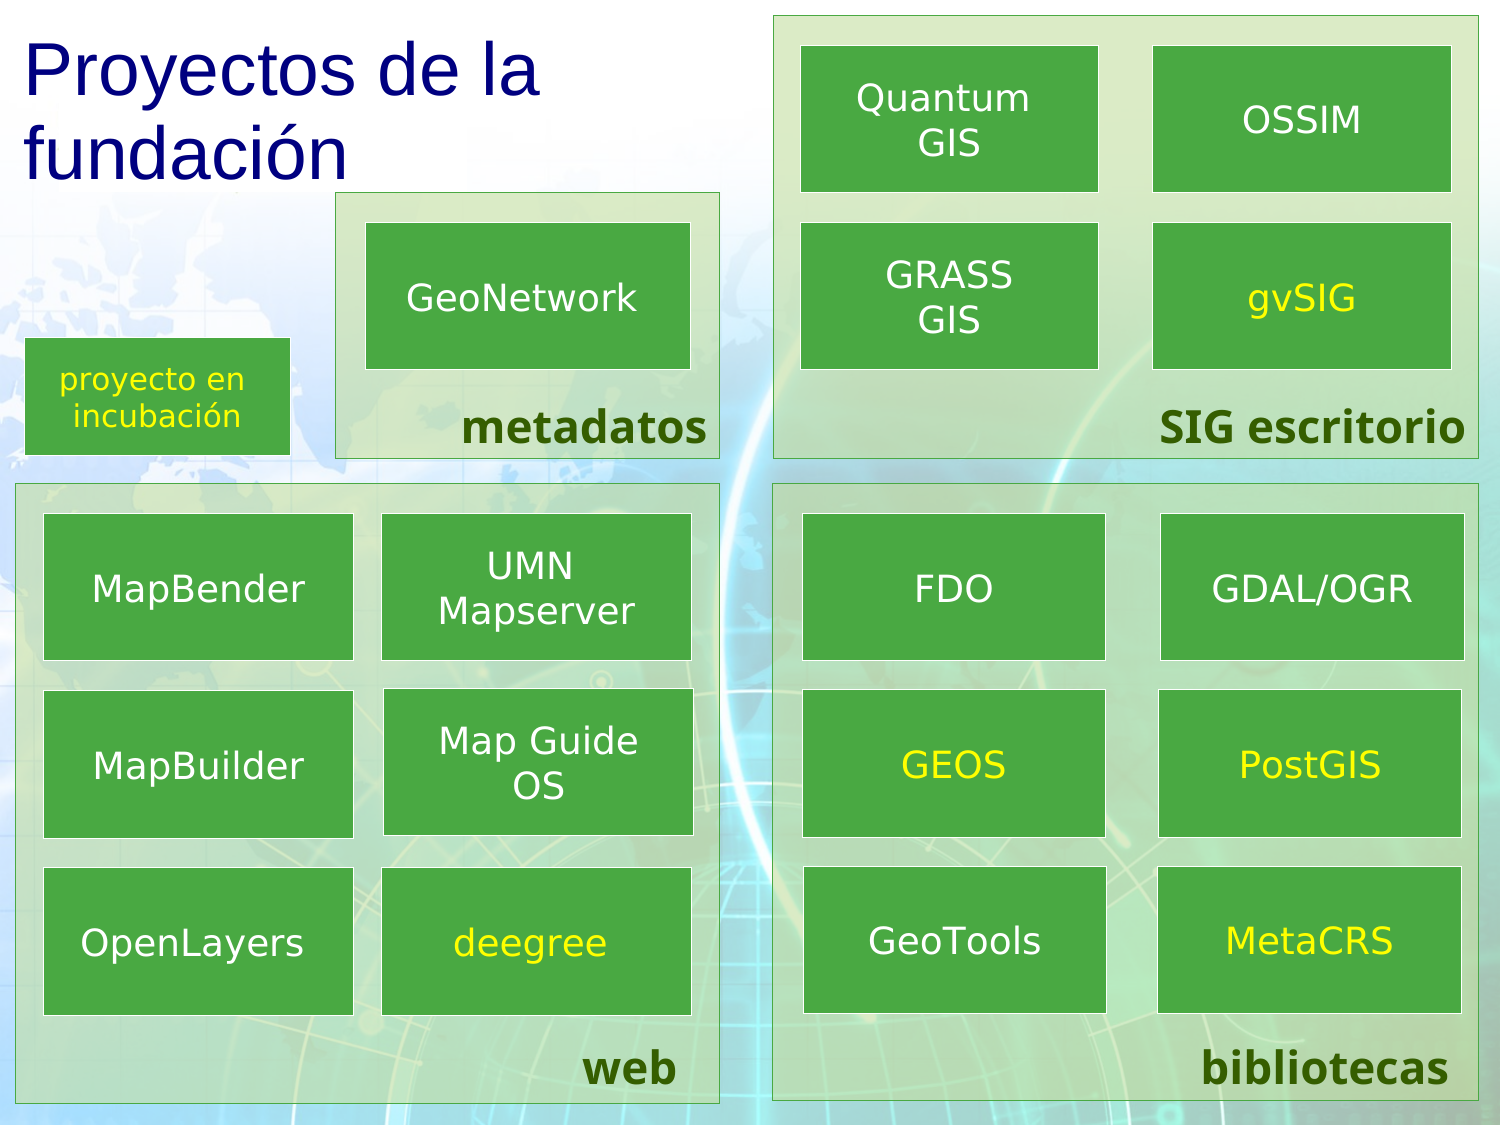

Quantum
GIS
OSSIM
GRASS
GIS
gvSIG
SIG escritorio
# Proyectos de la fundación
GeoNetwork
metadatos
proyecto en
incubación
MapBender
UMN
Mapserver
Map Guide
OS
MapBuilder
OpenLayers
deegree
web
FDO
GDAL/OGR
GEOS
PostGIS
GeoTools
MetaCRS
bibliotecas